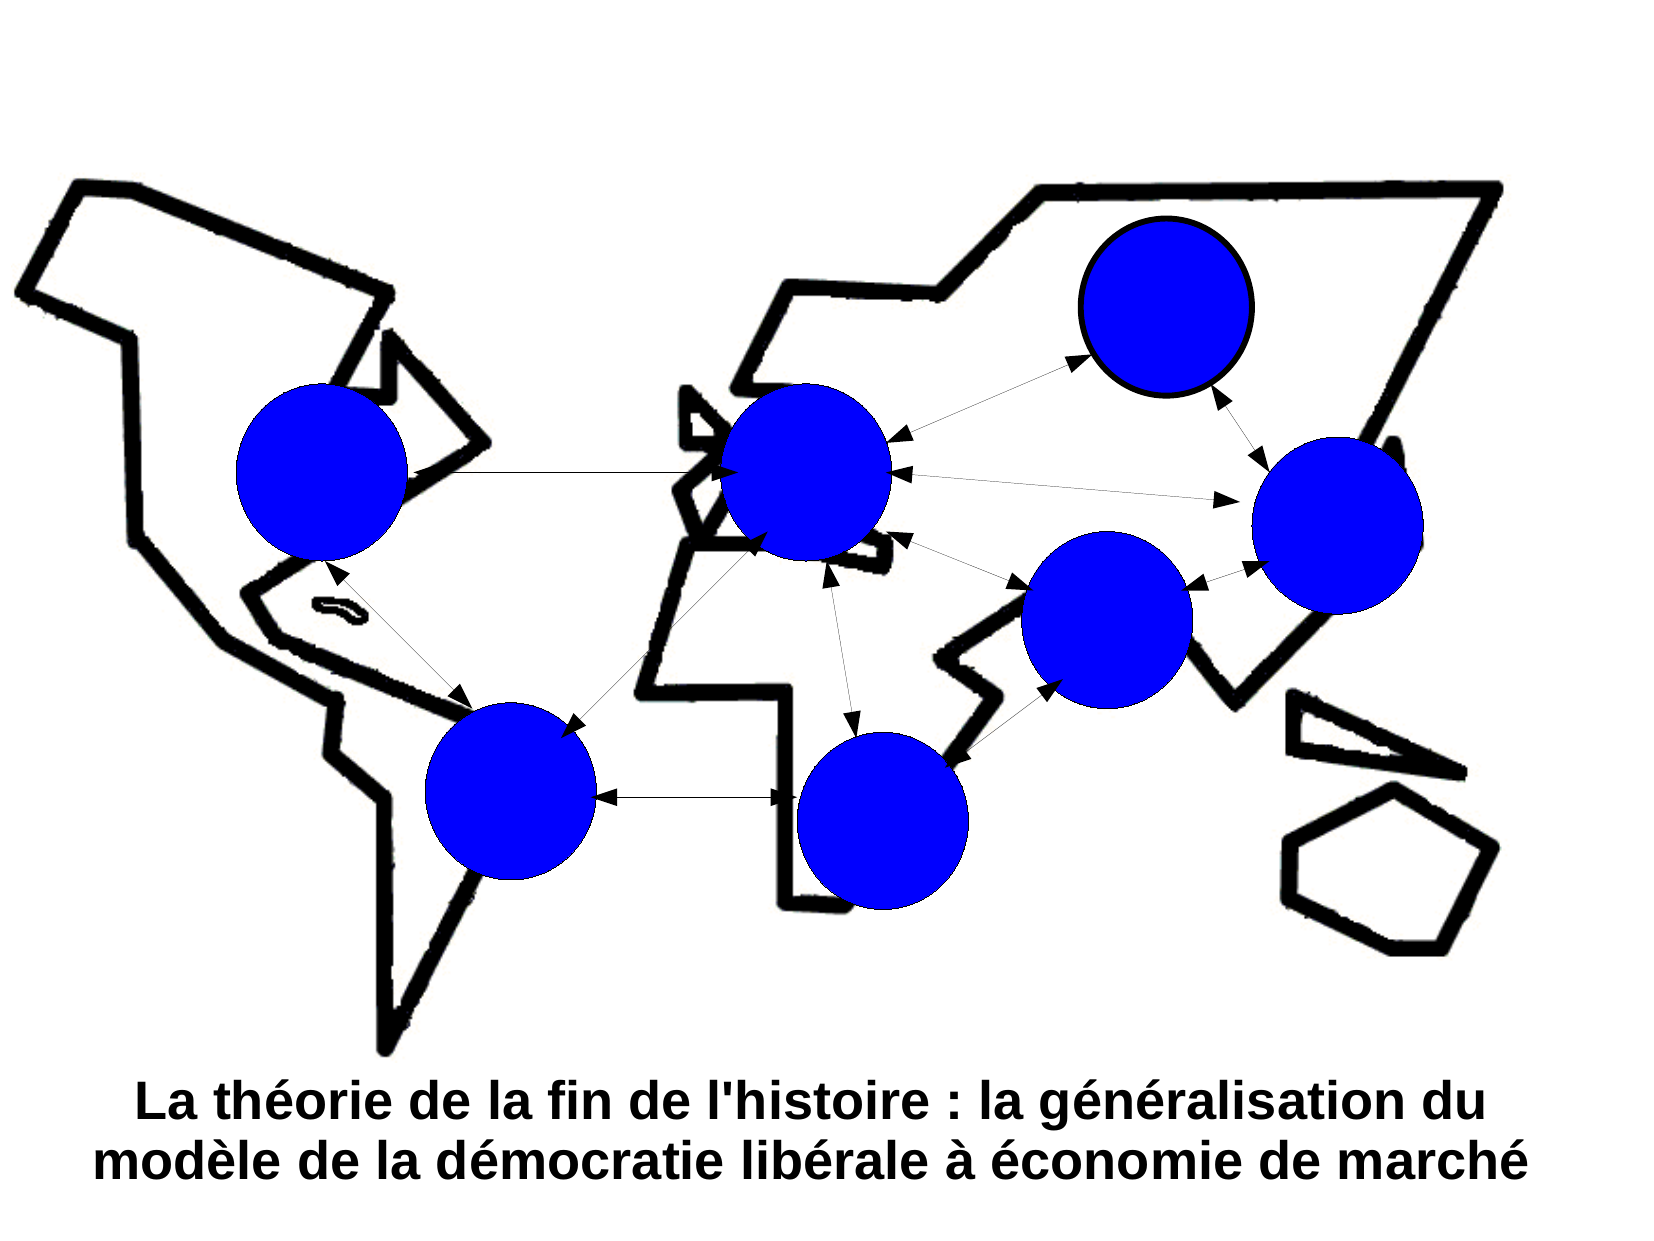

La théorie de la fin de l'histoire : la généralisation du modèle de la démocratie libérale à économie de marché